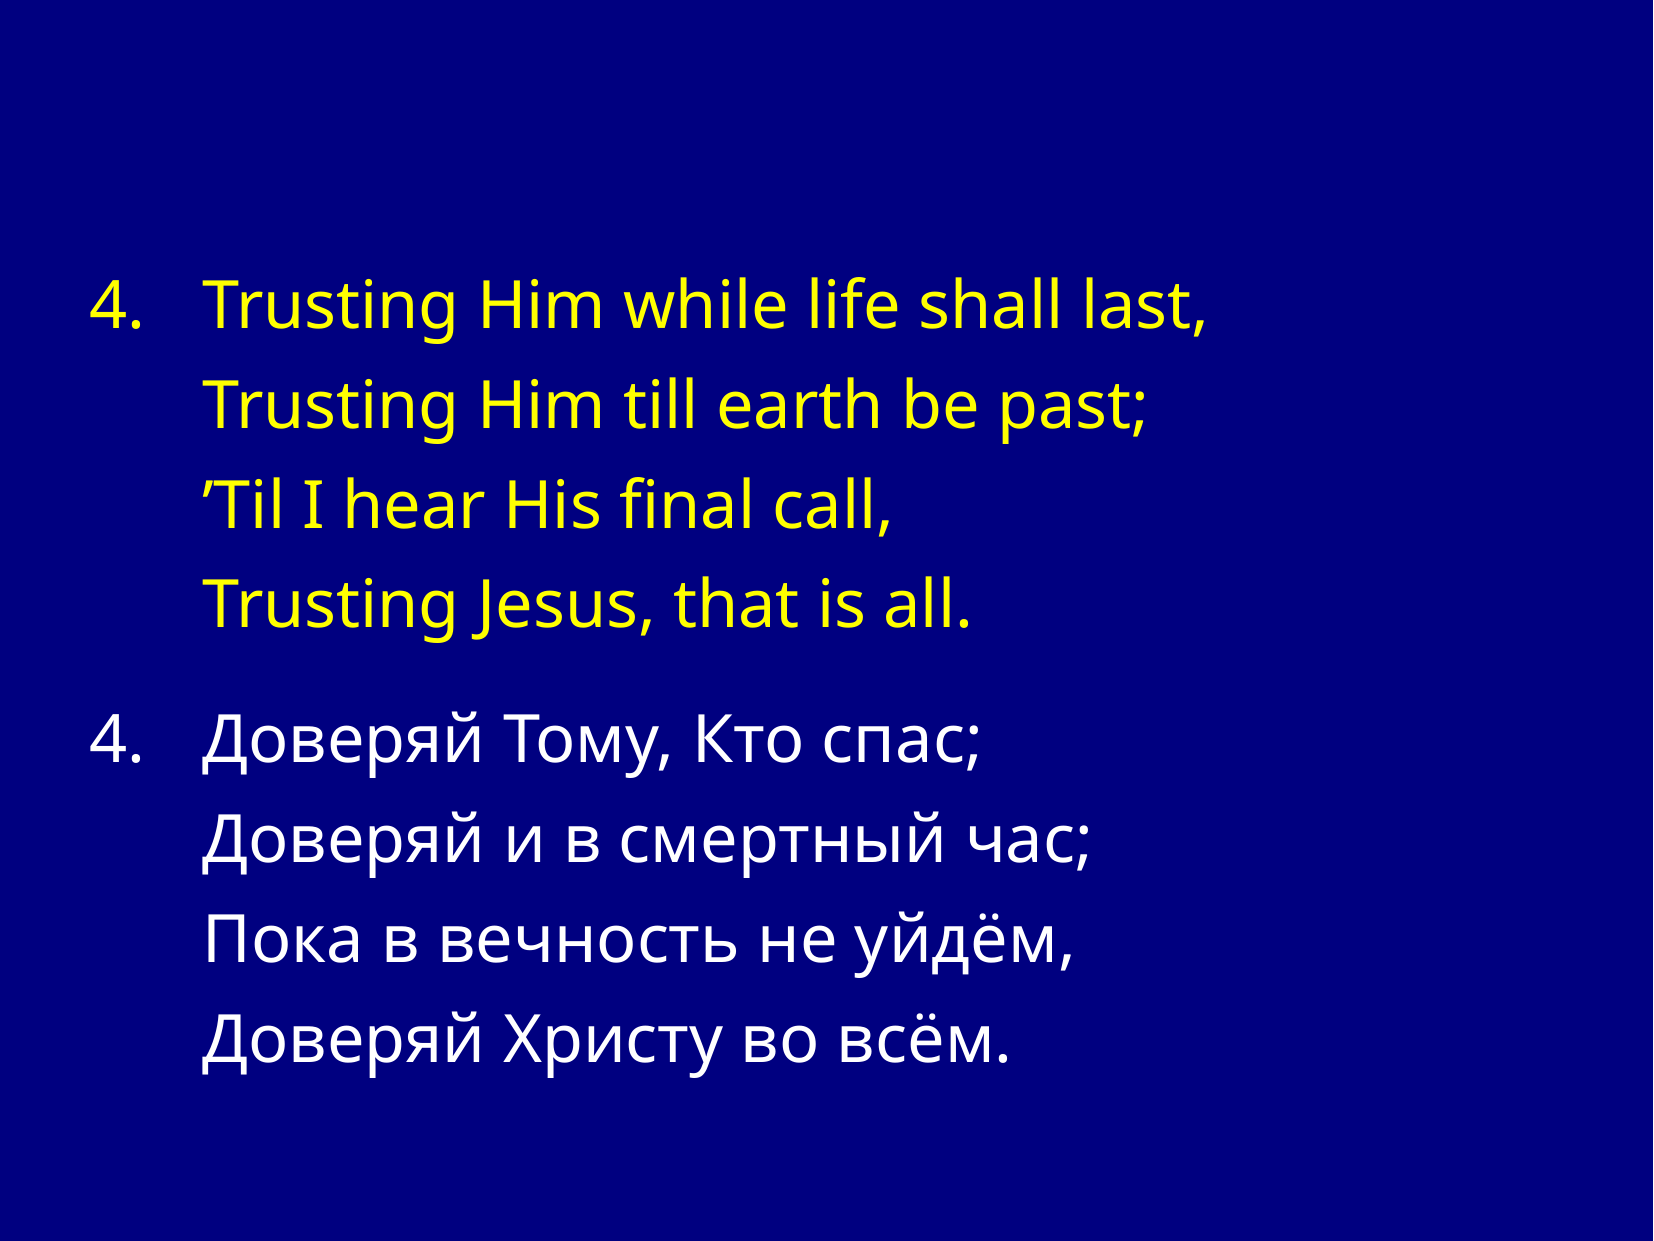

4.	Trusting Him while life shall last,
	Trusting Him till earth be past;
	’Til I hear His final call,
	Trusting Jesus, that is all.
4.	Доверяй Тому, Кто спас;
	Доверяй и в смертный час;
	Пока в вечность не уйдём,
	Доверяй Христу во всём.